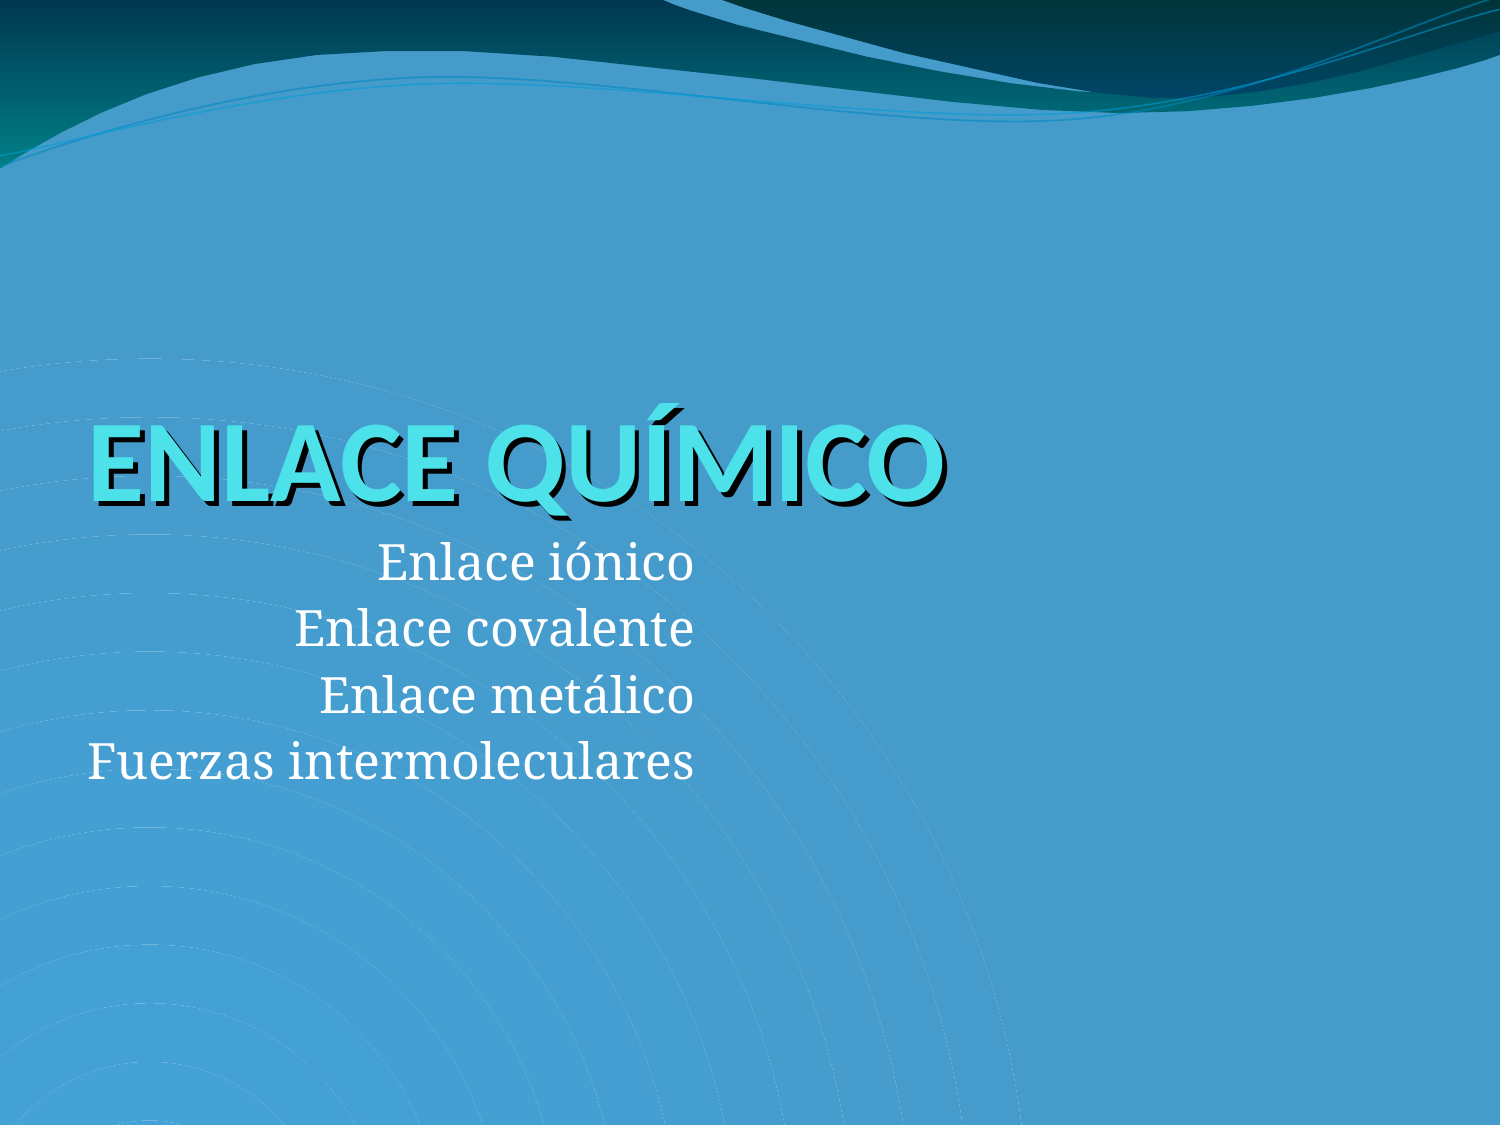

# ENLACE QUÍMICO
Enlace iónico
Enlace covalente
Enlace metálico
Fuerzas intermoleculares